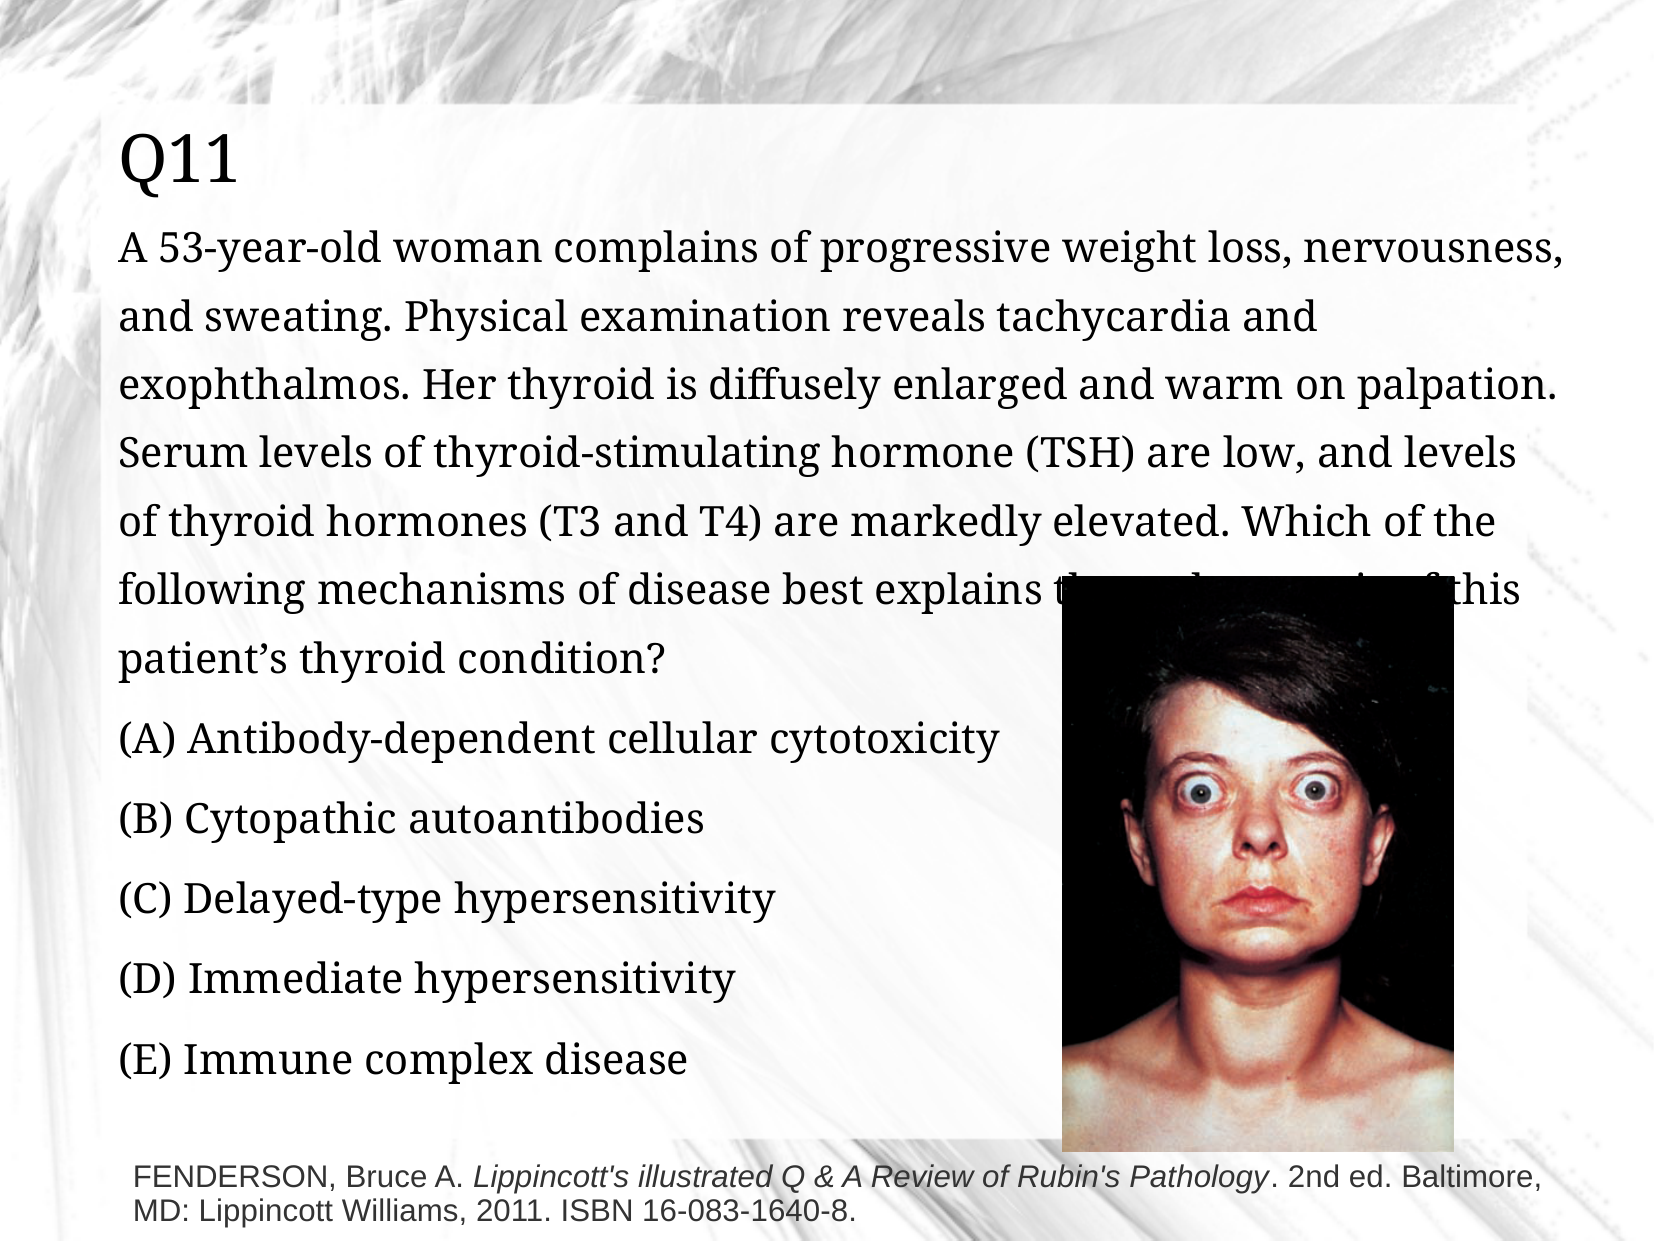

# Q11
A 53-year-old woman complains of progressive weight loss, nervousness, and sweating. Physical examination reveals tachycardia and exophthalmos. Her thyroid is diffusely enlarged and warm on palpation. Serum levels of thyroid-stimulating hormone (TSH) are low, and levels of thyroid hormones (T3 and T4) are markedly elevated. Which of the following mechanisms of disease best explains the pathogenesis of this patient’s thyroid condition?
(A) Antibody-dependent cellular cytotoxicity
(B) Cytopathic autoantibodies
(C) Delayed-type hypersensitivity
(D) Immediate hypersensitivity
(E) Immune complex disease
FENDERSON, Bruce A. Lippincott's illustrated Q & A Review of Rubin's Pathology. 2nd ed. Baltimore, MD: Lippincott Williams, 2011. ISBN 16-083-1640-8.